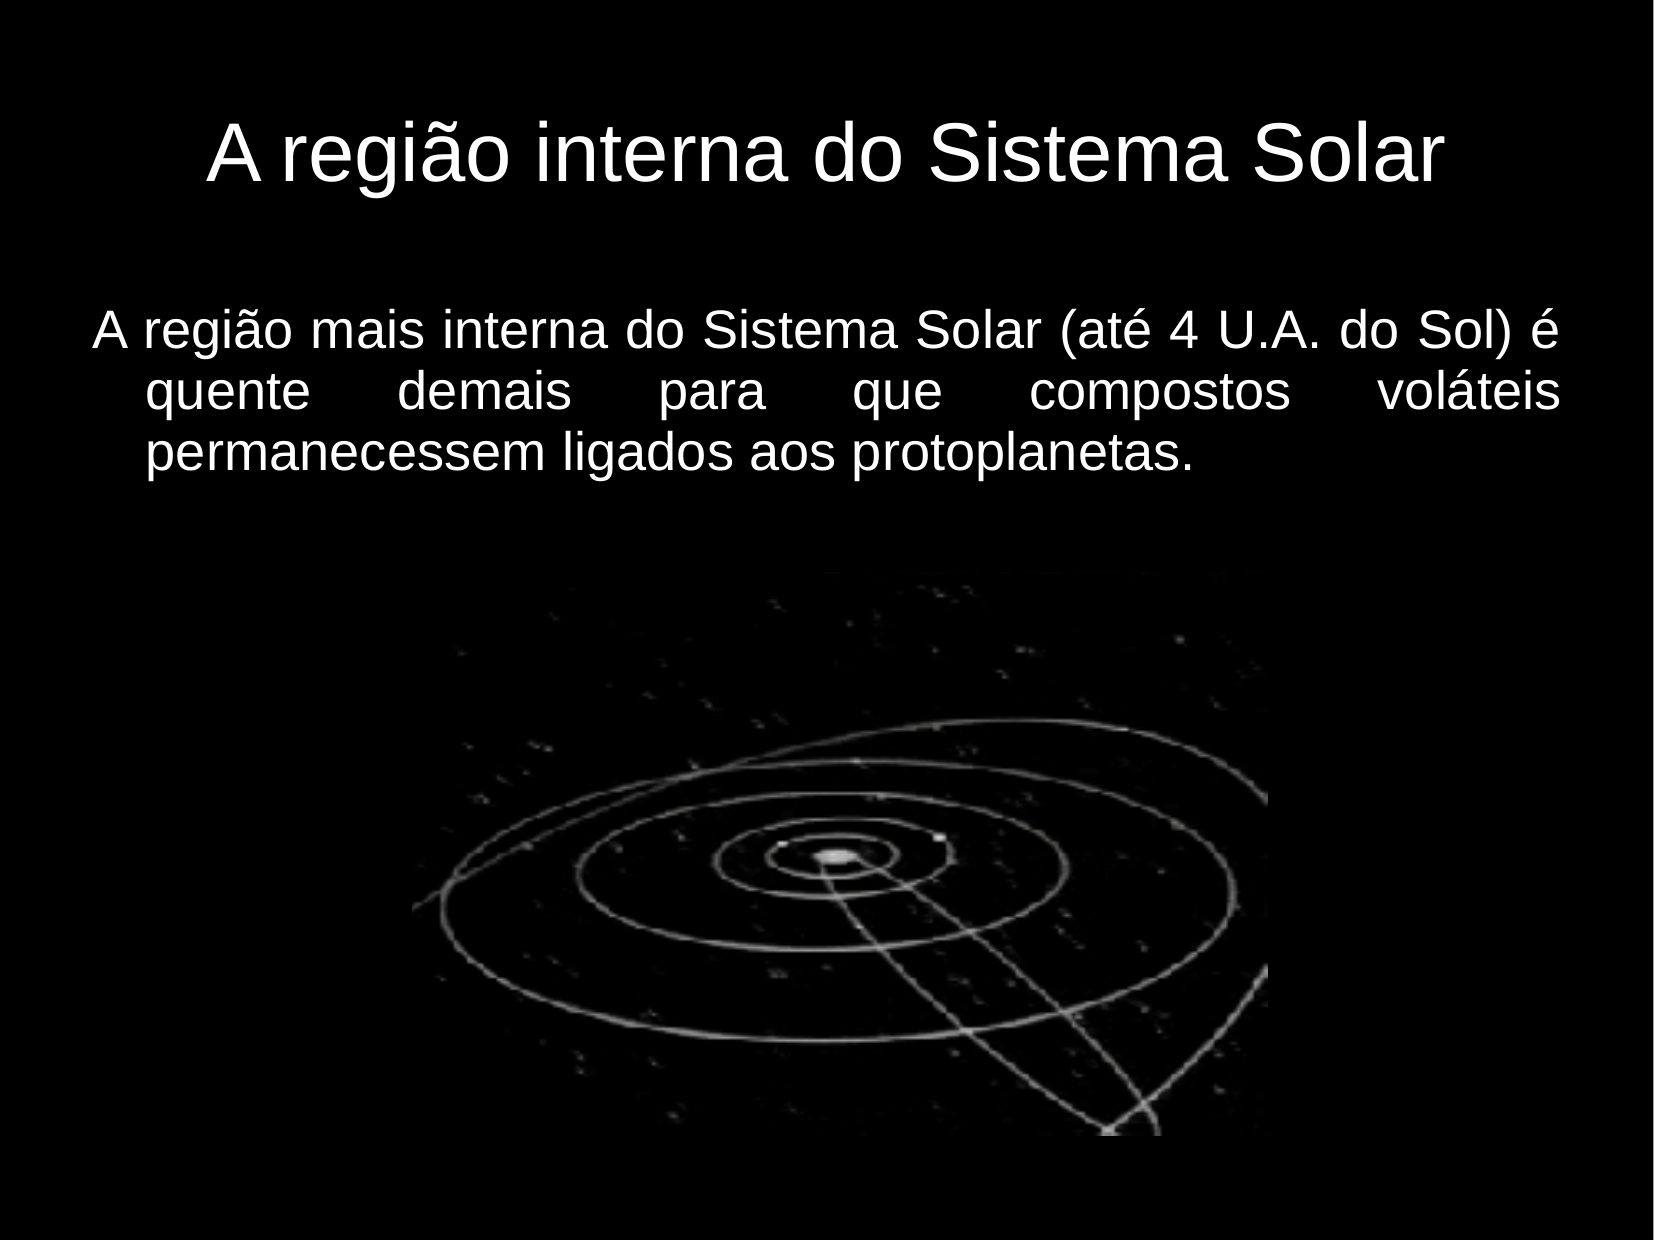

# A região interna do Sistema Solar
A região mais interna do Sistema Solar (até 4 U.A. do Sol) é quente demais para que compostos voláteis permanecessem ligados aos protoplanetas.